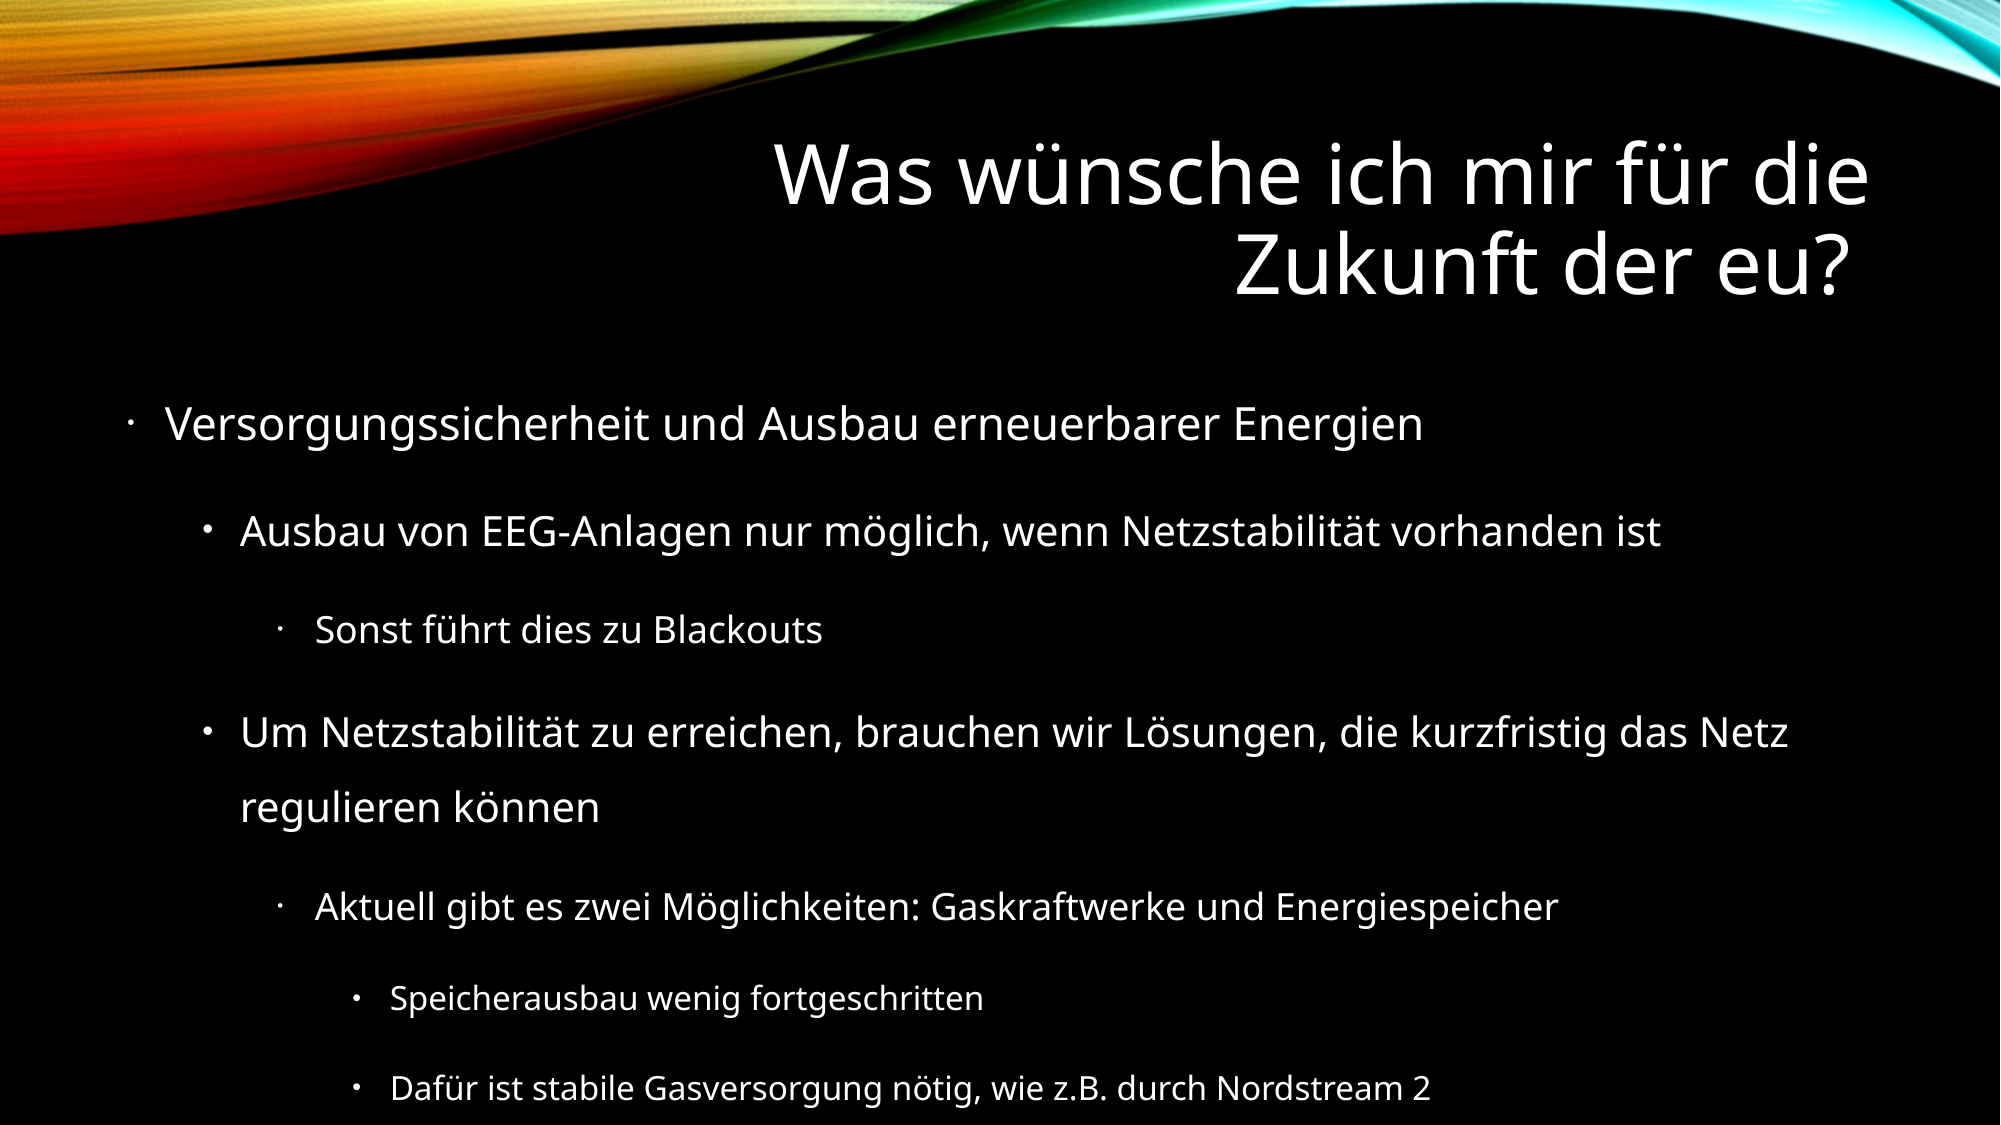

# Was wünsche ich mir für die Zukunft der eu?
Versorgungssicherheit und Ausbau erneuerbarer Energien
Ausbau von EEG-Anlagen nur möglich, wenn Netzstabilität vorhanden ist
Sonst führt dies zu Blackouts
Um Netzstabilität zu erreichen, brauchen wir Lösungen, die kurzfristig das Netz regulieren können
Aktuell gibt es zwei Möglichkeiten: Gaskraftwerke und Energiespeicher
Speicherausbau wenig fortgeschritten
Dafür ist stabile Gasversorgung nötig, wie z.B. durch Nordstream 2